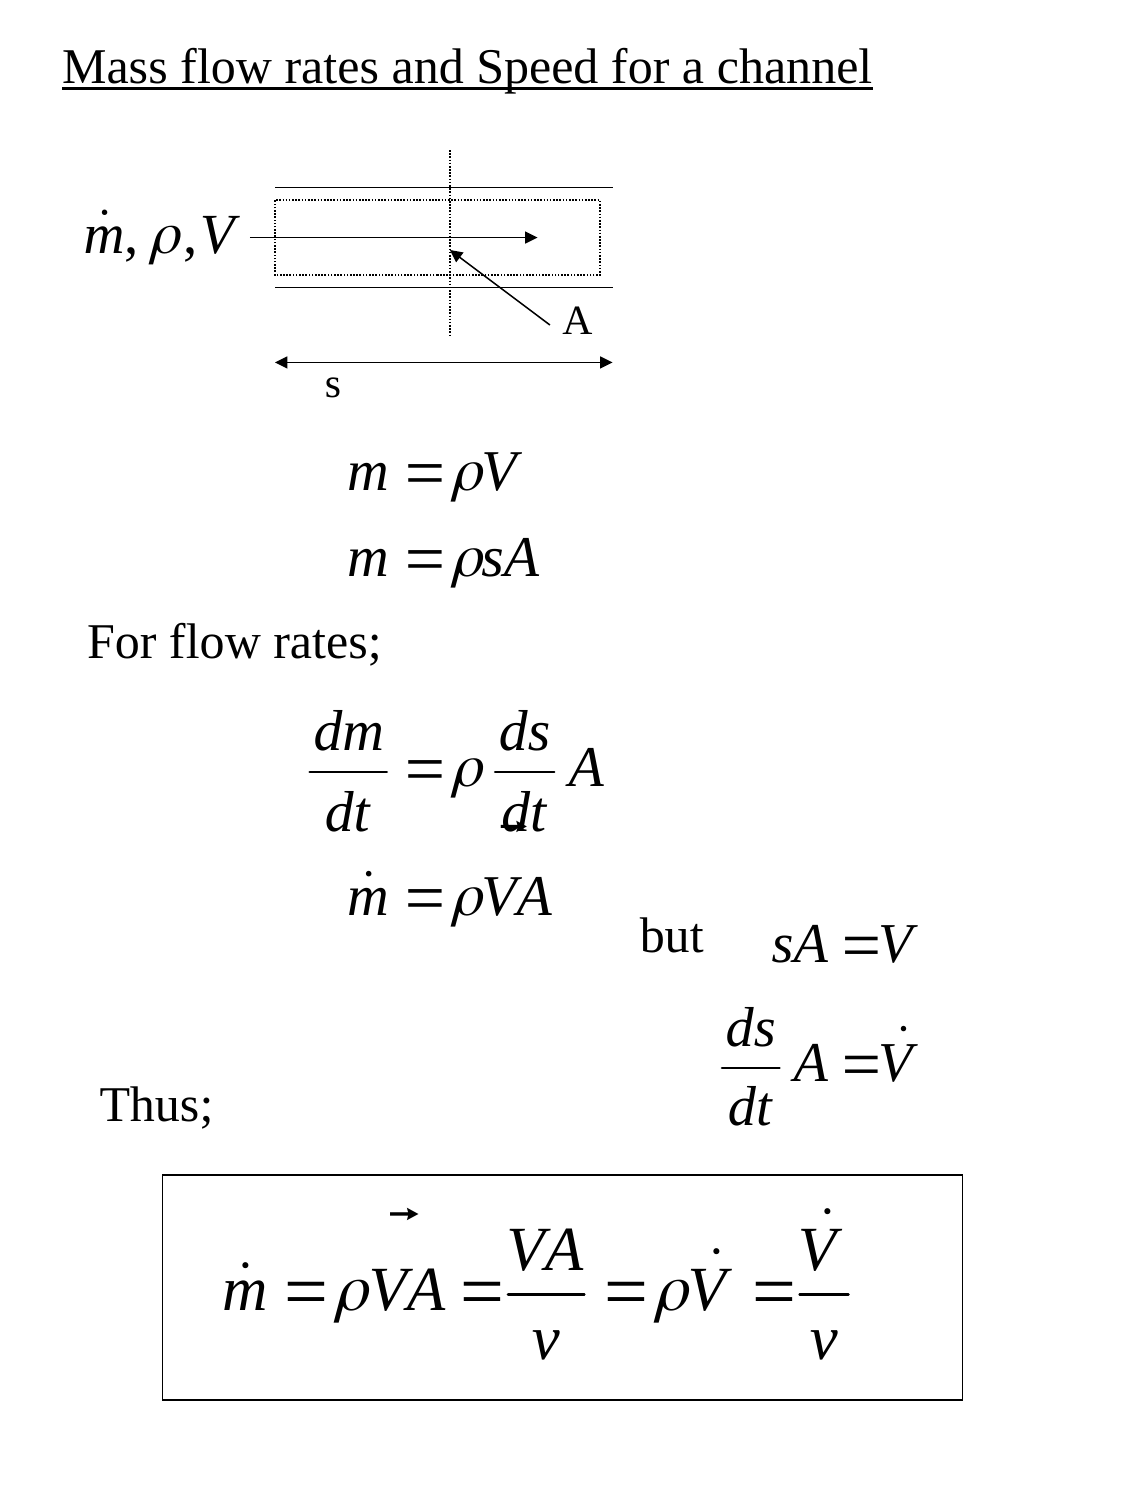

Mass flow rates and Speed for a channel
A
s
For flow rates;
but
Thus;